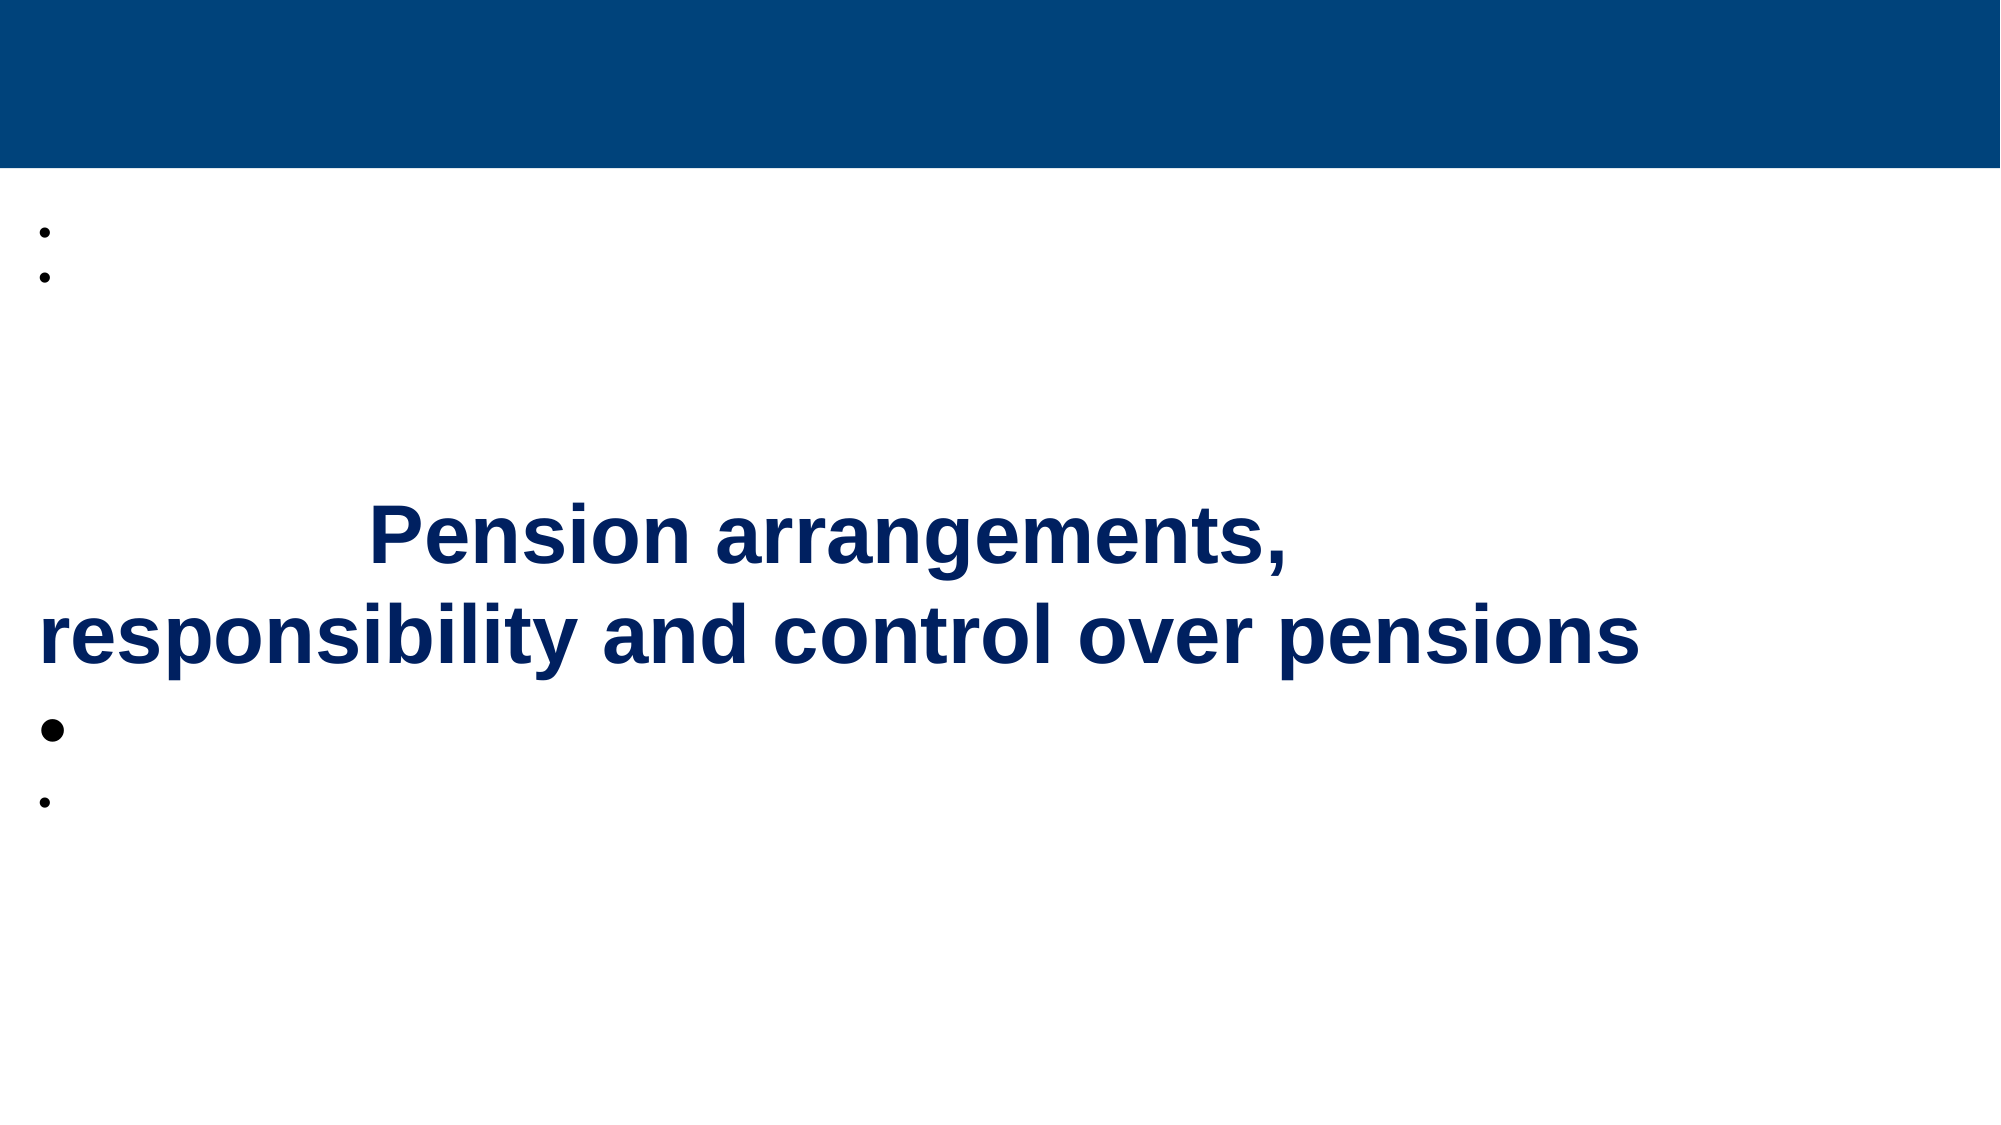

# Pension arrangements,
responsibility and control over pensions